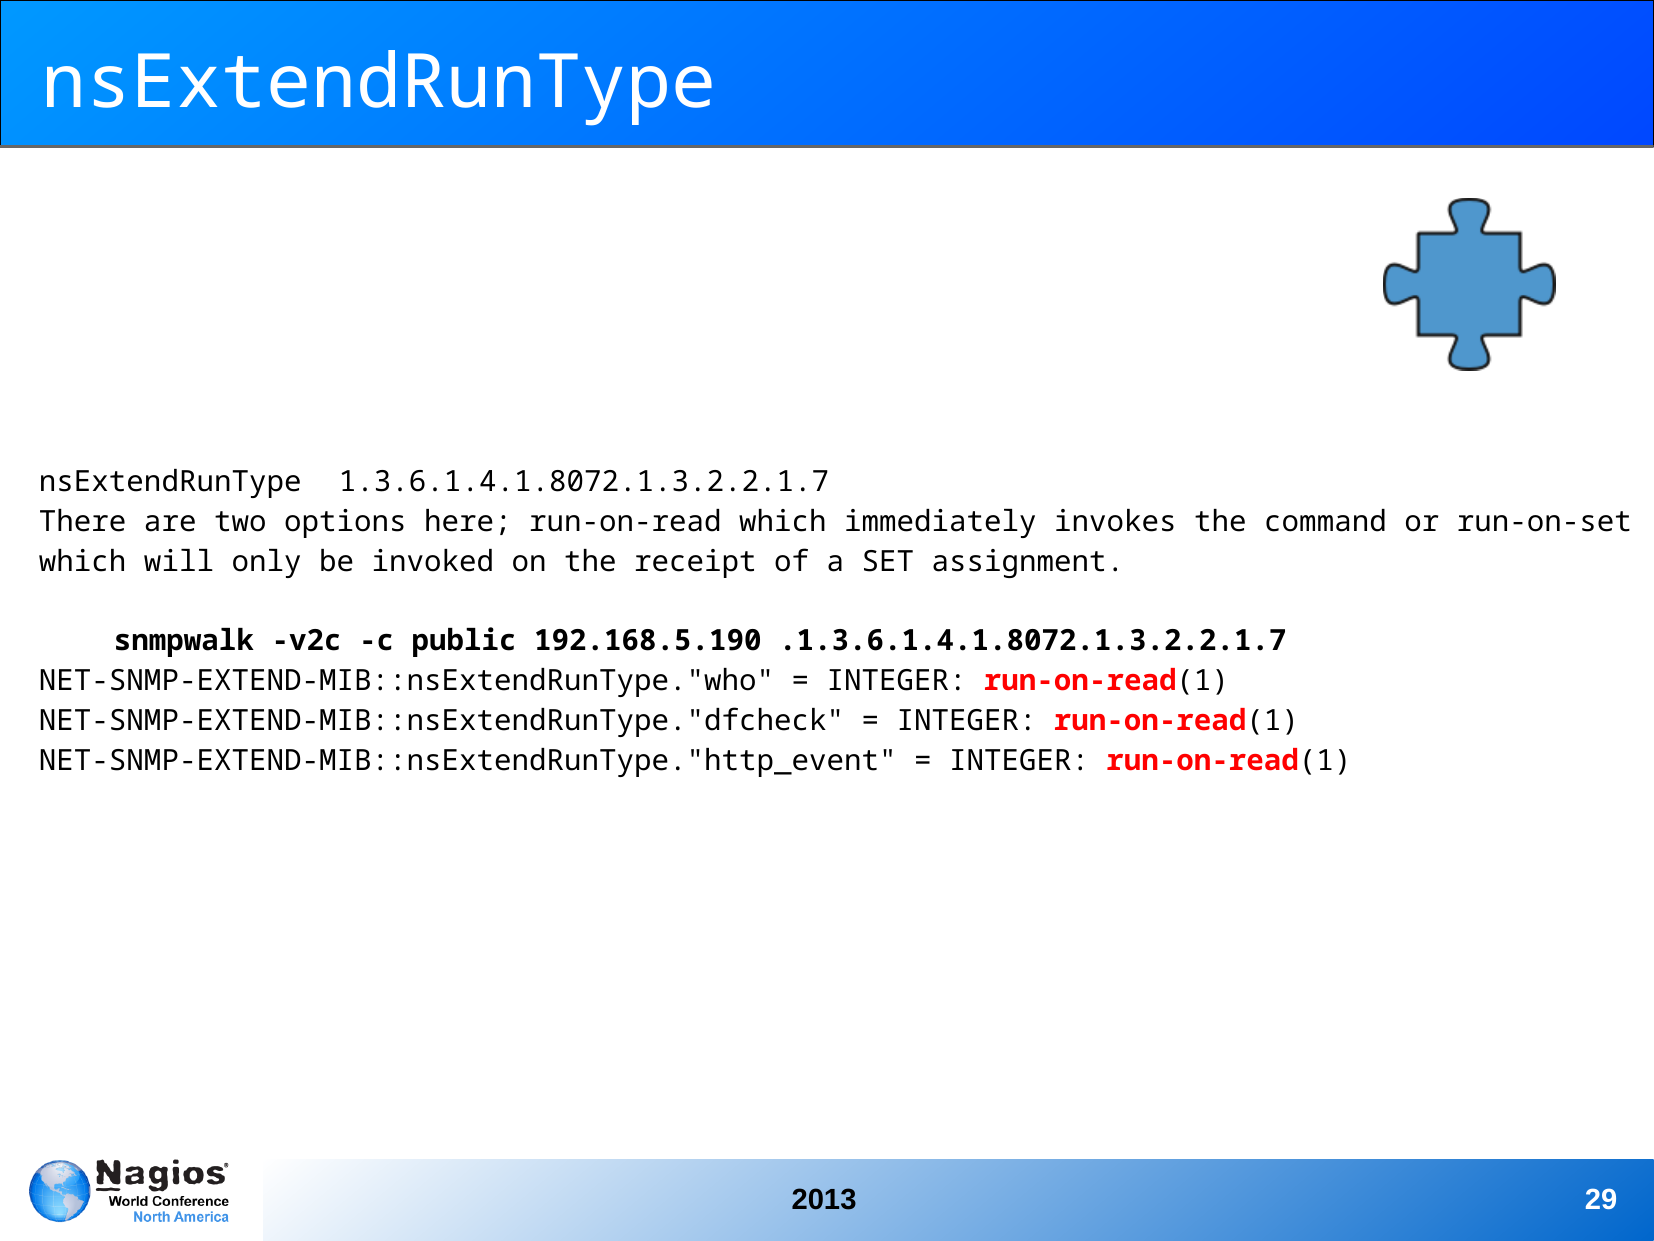

# nsExtendRunType
nsExtendRunType 	1.3.6.1.4.1.8072.1.3.2.2.1.7
There are two options here; run-on-read which immediately invokes the command or run-on-set which will only be invoked on the receipt of a SET assignment.
	snmpwalk -v2c -c public 192.168.5.190 .1.3.6.1.4.1.8072.1.3.2.2.1.7
NET-SNMP-EXTEND-MIB::nsExtendRunType."who" = INTEGER: run-on-read(1)
NET-SNMP-EXTEND-MIB::nsExtendRunType."dfcheck" = INTEGER: run-on-read(1)
NET-SNMP-EXTEND-MIB::nsExtendRunType."http_event" = INTEGER: run-on-read(1)
2011
29